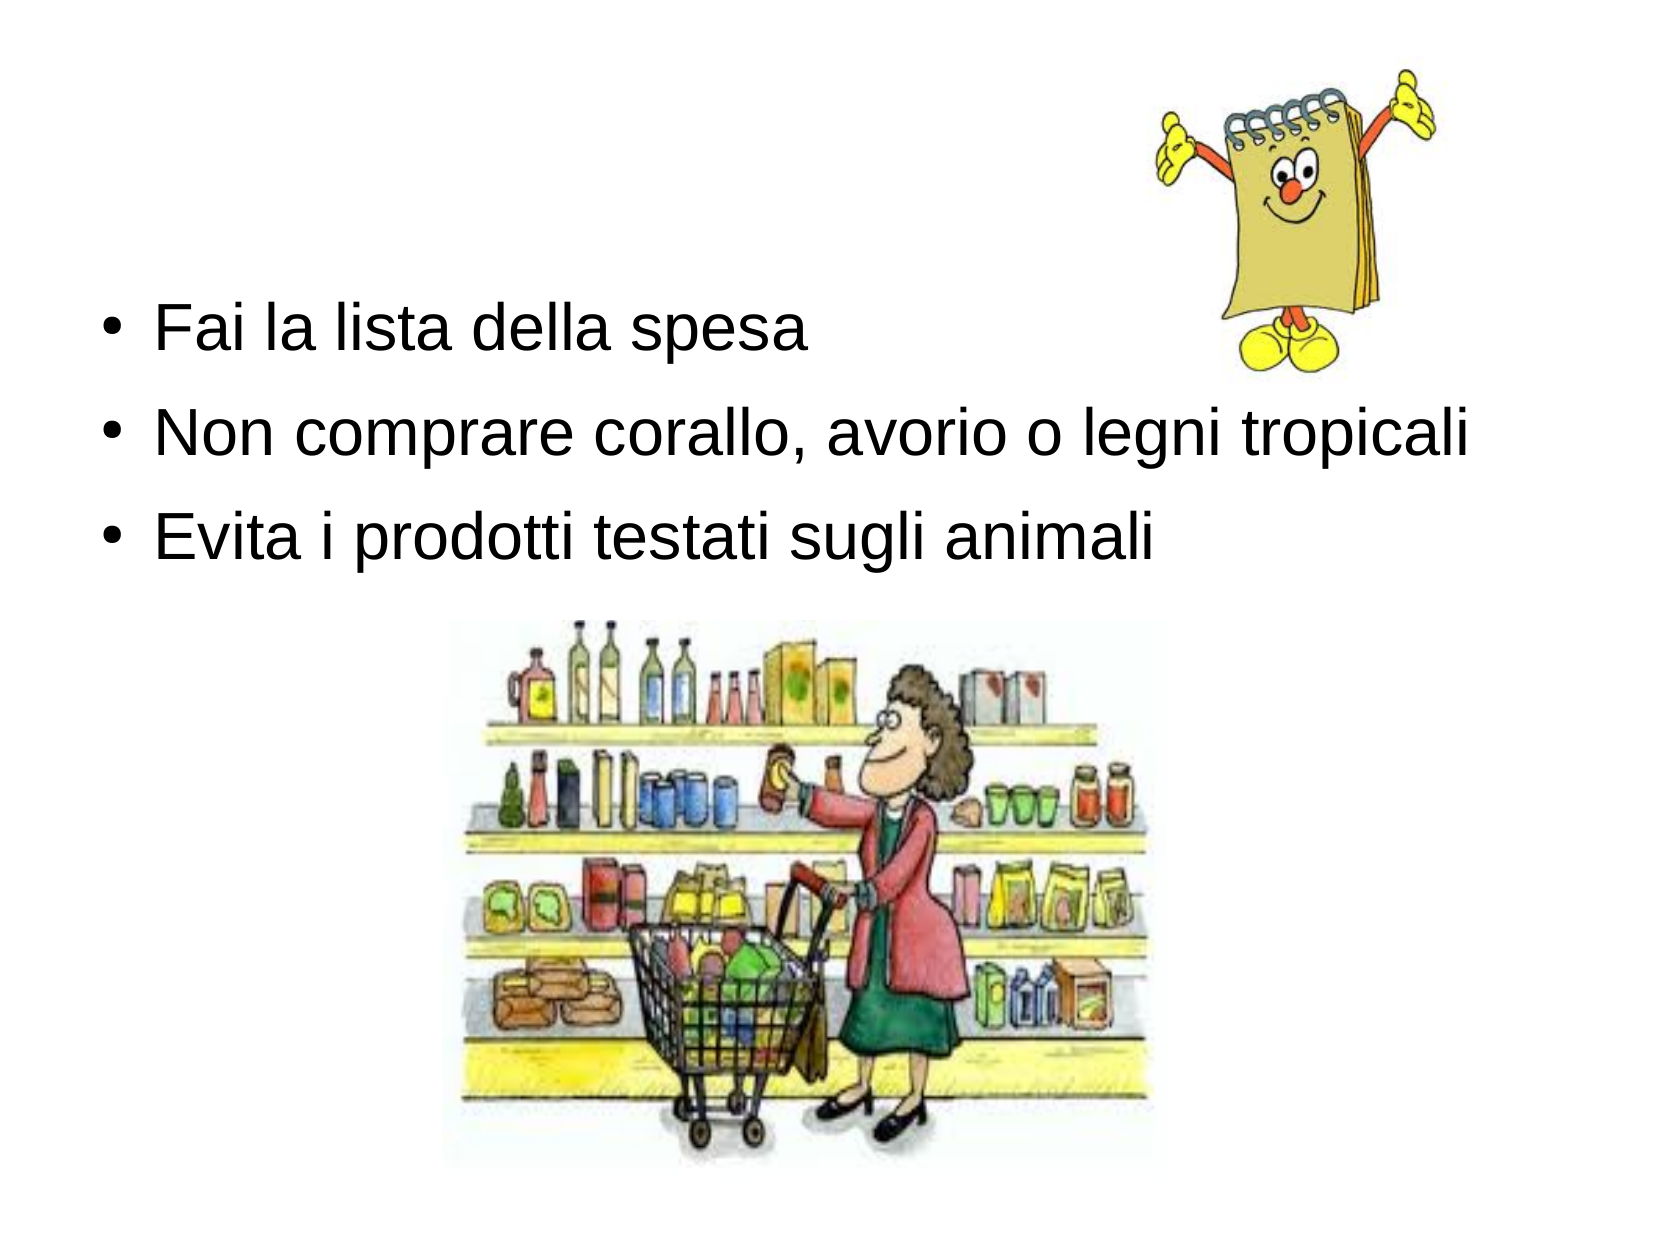

# Fai la lista della spesa
Non comprare corallo, avorio o legni tropicali
Evita i prodotti testati sugli animali